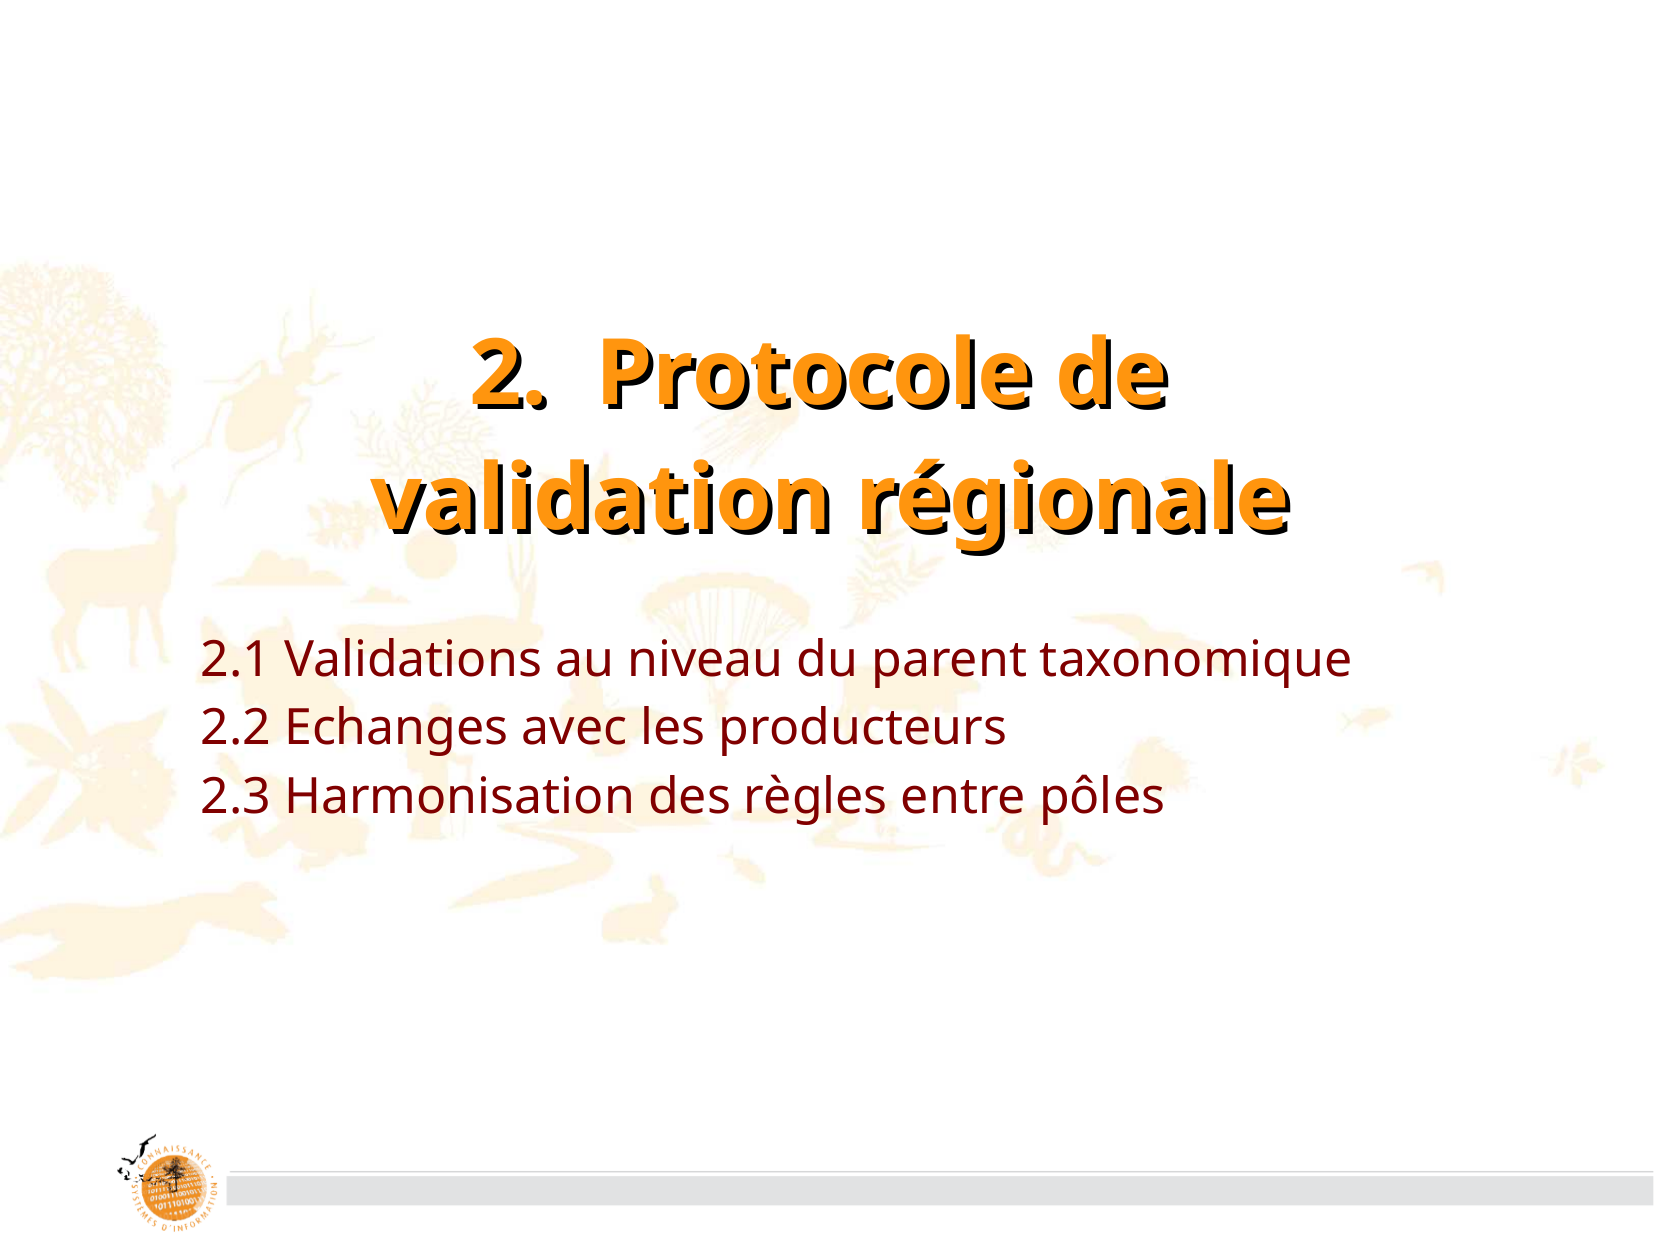

2.1 Validations au niveau du parent taxonomique
		2.2 Echanges avec les producteurs
		2.3 Harmonisation des règles entre pôles
# 2. Protocole de
validation régionale
Cotech SINP - 29/11/2018
13